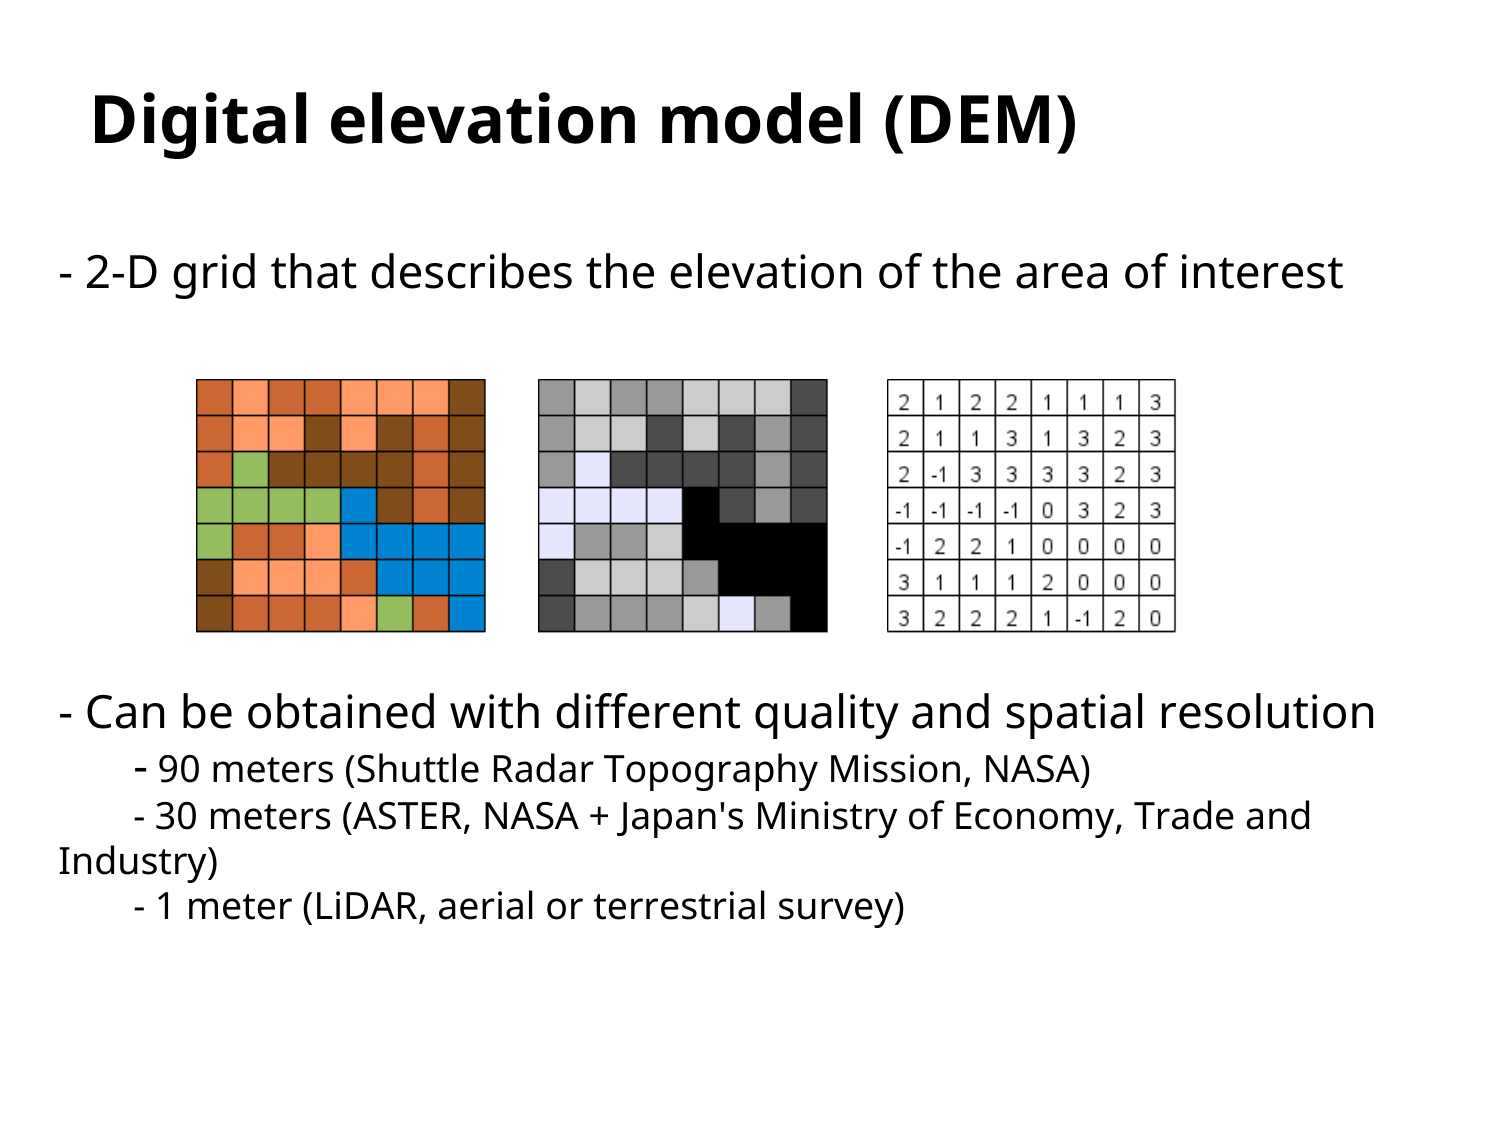

Digital elevation model (DEM)
- 2-D grid that describes the elevation of the area of interest
- Can be obtained with different quality and spatial resolution
	- 90 meters (Shuttle Radar Topography Mission, NASA)
	- 30 meters (ASTER, NASA + Japan's Ministry of Economy, Trade and Industry)
	- 1 meter (LiDAR, aerial or terrestrial survey)